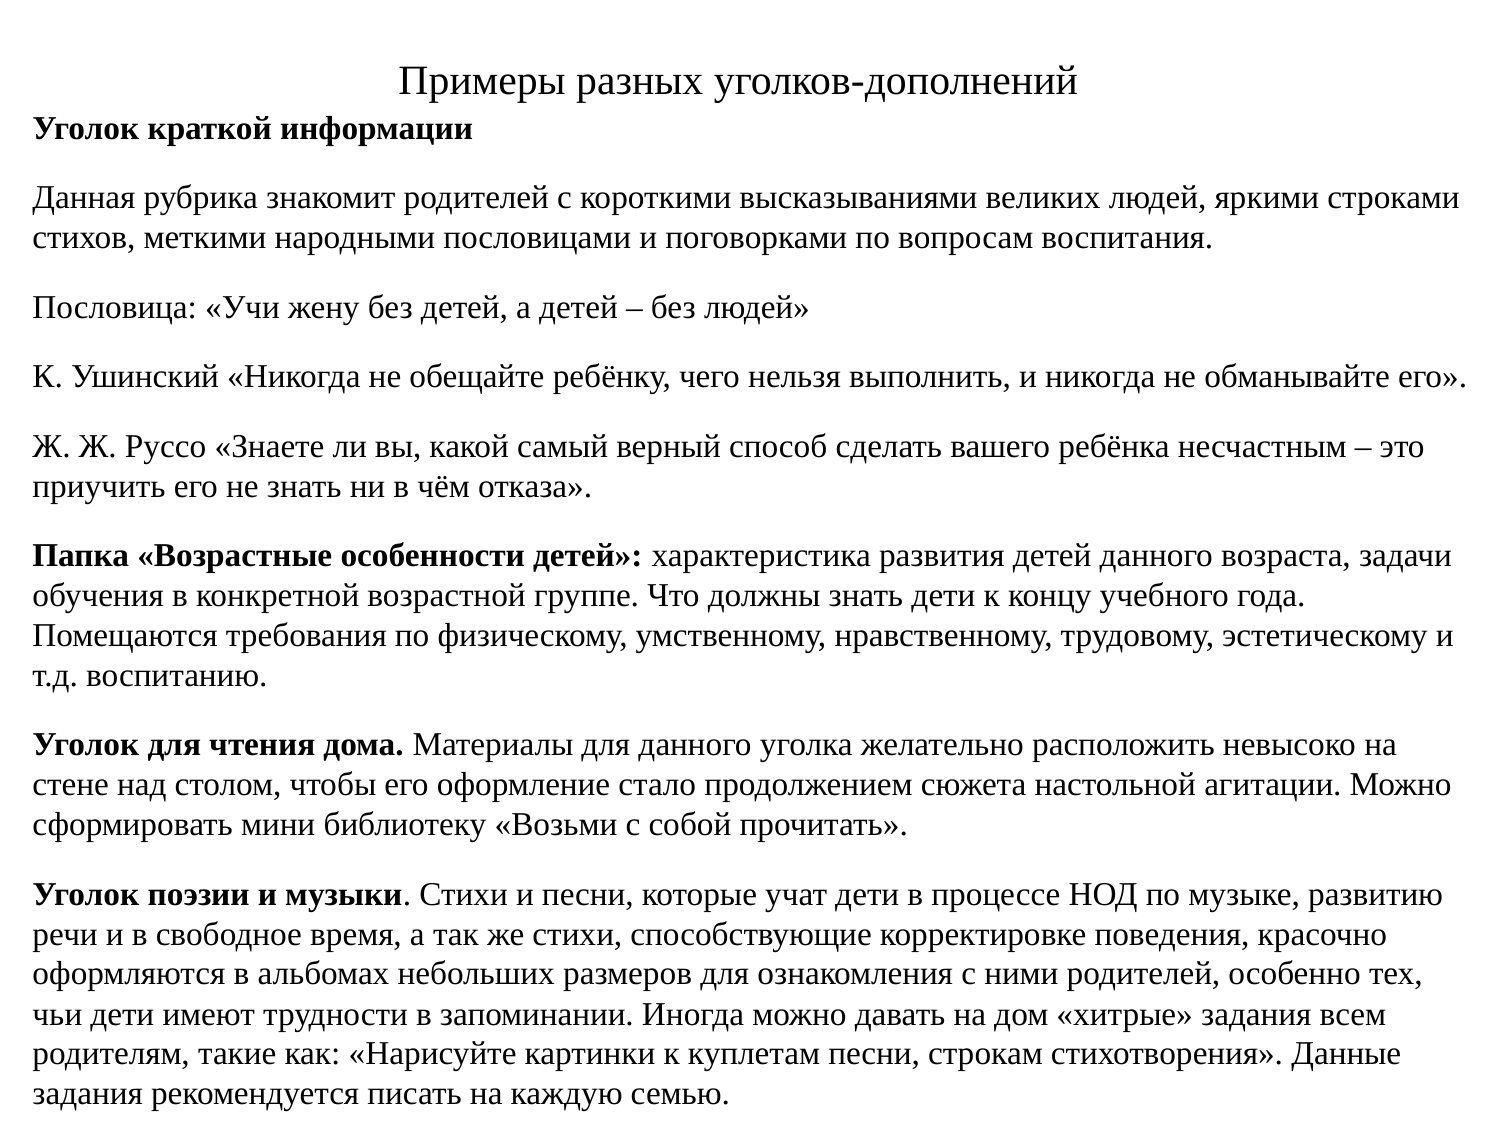

# Примеры разных уголков-дополнений
Уголок краткой информации
Данная рубрика знакомит родителей с короткими высказываниями великих людей, яркими строками стихов, меткими народными пословицами и поговорками по вопросам воспитания.
Пословица: «Учи жену без детей, а детей – без людей»
К. Ушинский «Никогда не обещайте ребёнку, чего нельзя выполнить, и никогда не обманывайте его».
Ж. Ж. Руссо «Знаете ли вы, какой самый верный способ сделать вашего ребёнка несчастным – это приучить его не знать ни в чём отказа».
Папка «Возрастные особенности детей»: характеристика развития детей данного возраста, задачи обучения в конкретной возрастной группе. Что должны знать дети к концу учебного года. Помещаются требования по физическому, умственному, нравственному, трудовому, эстетическому и т.д. воспитанию.
Уголок для чтения дома. Материалы для данного уголка желательно расположить невысоко на стене над столом, чтобы его оформление стало продолжением сюжета настольной агитации. Можно сформировать мини библиотеку «Возьми с собой прочитать».
Уголок поэзии и музыки. Стихи и песни, которые учат дети в процессе НОД по музыке, развитию речи и в свободное время, а так же стихи, способствующие корректировке поведения, красочно оформляются в альбомах небольших размеров для ознакомления с ними родителей, особенно тех, чьи дети имеют трудности в запоминании. Иногда можно давать на дом «хитрые» задания всем родителям, такие как: «Нарисуйте картинки к куплетам песни, строкам стихотворения». Данные задания рекомендуется писать на каждую семью.